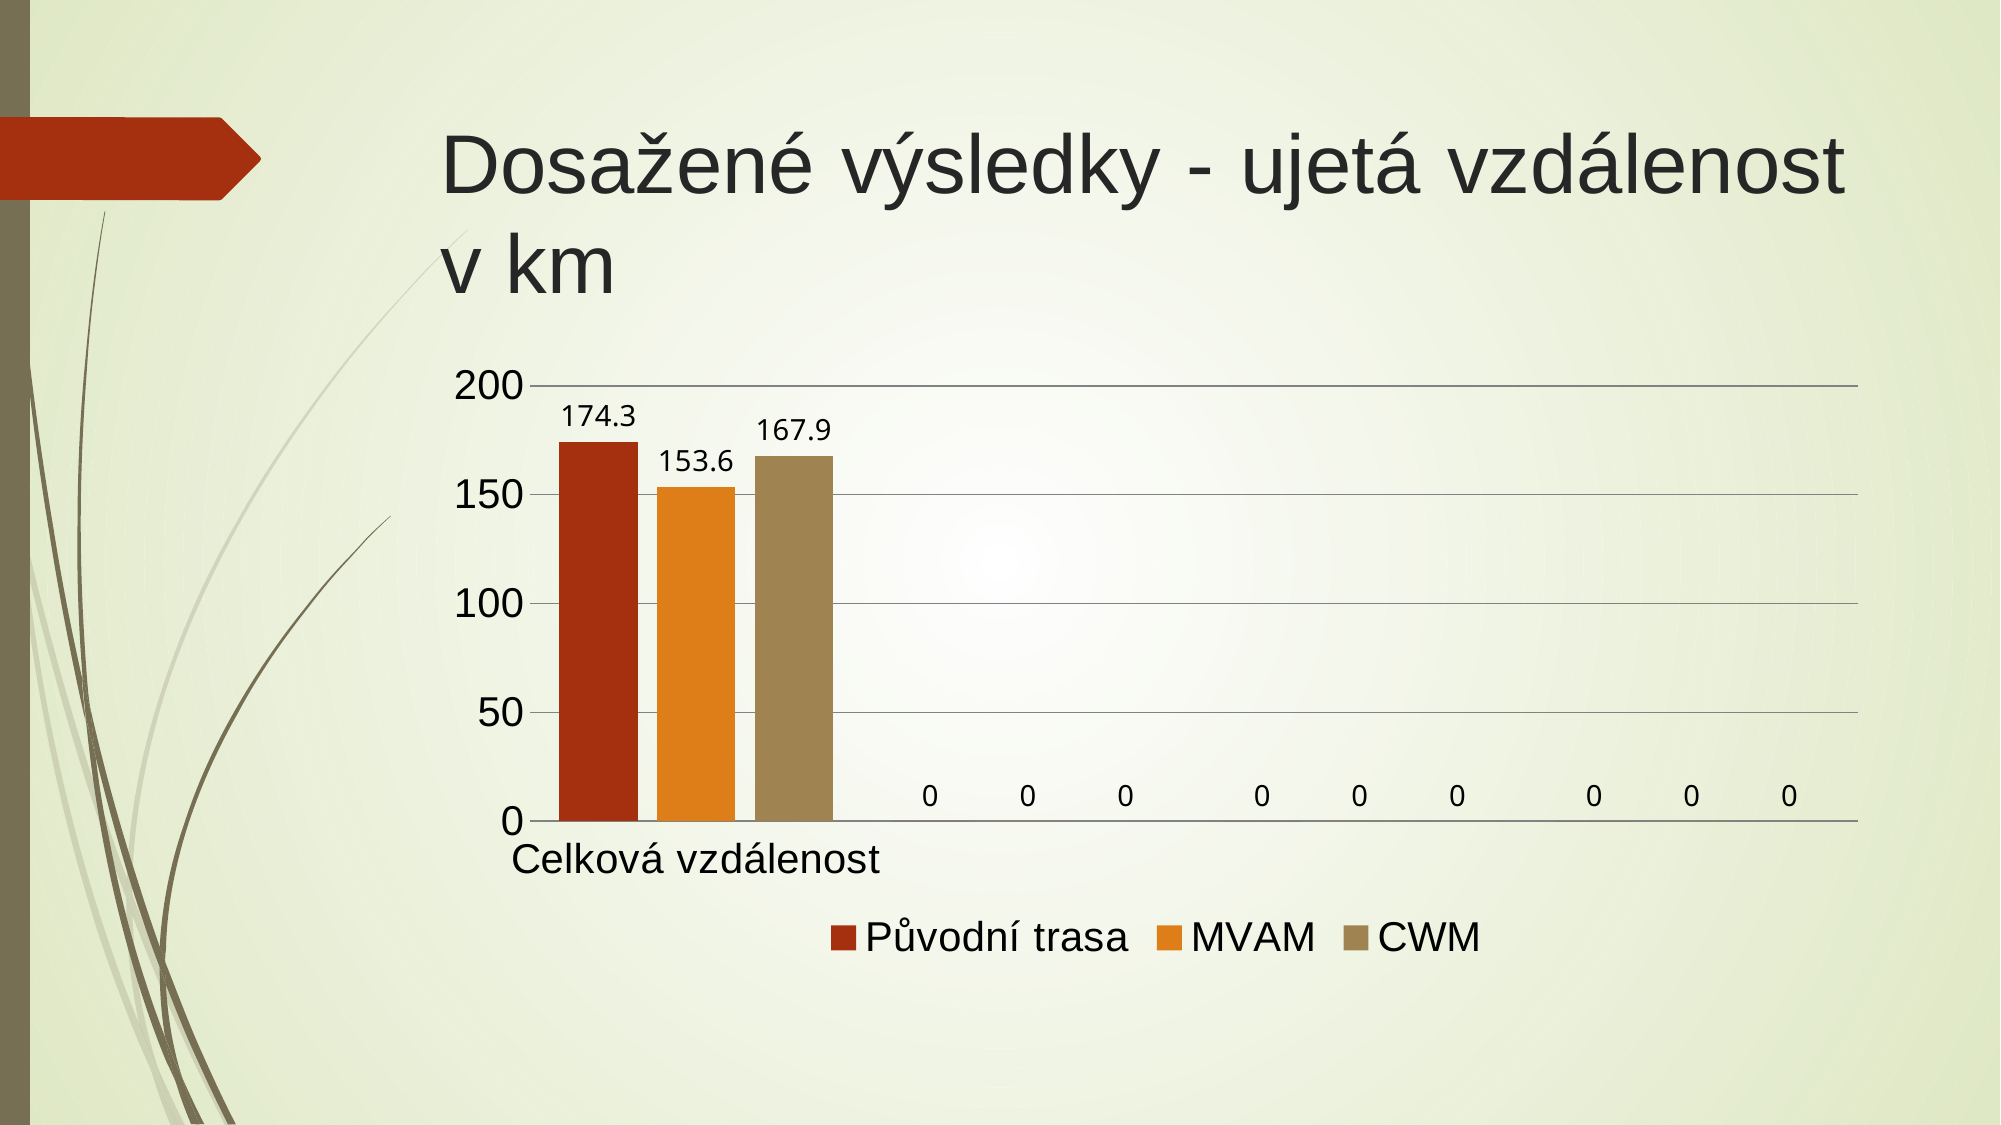

# Dosažené výsledky - ujetá vzdálenost v km
### Chart
| Category | Původní trasa | MVAM | CWM |
|---|---|---|---|
| Celková vzdálenost | 174.3 | 153.6 | 167.9 |
| None | 0.0 | 0.0 | 0.0 |
| None | 0.0 | 0.0 | 0.0 |
| None | 0.0 | 0.0 | 0.0 |